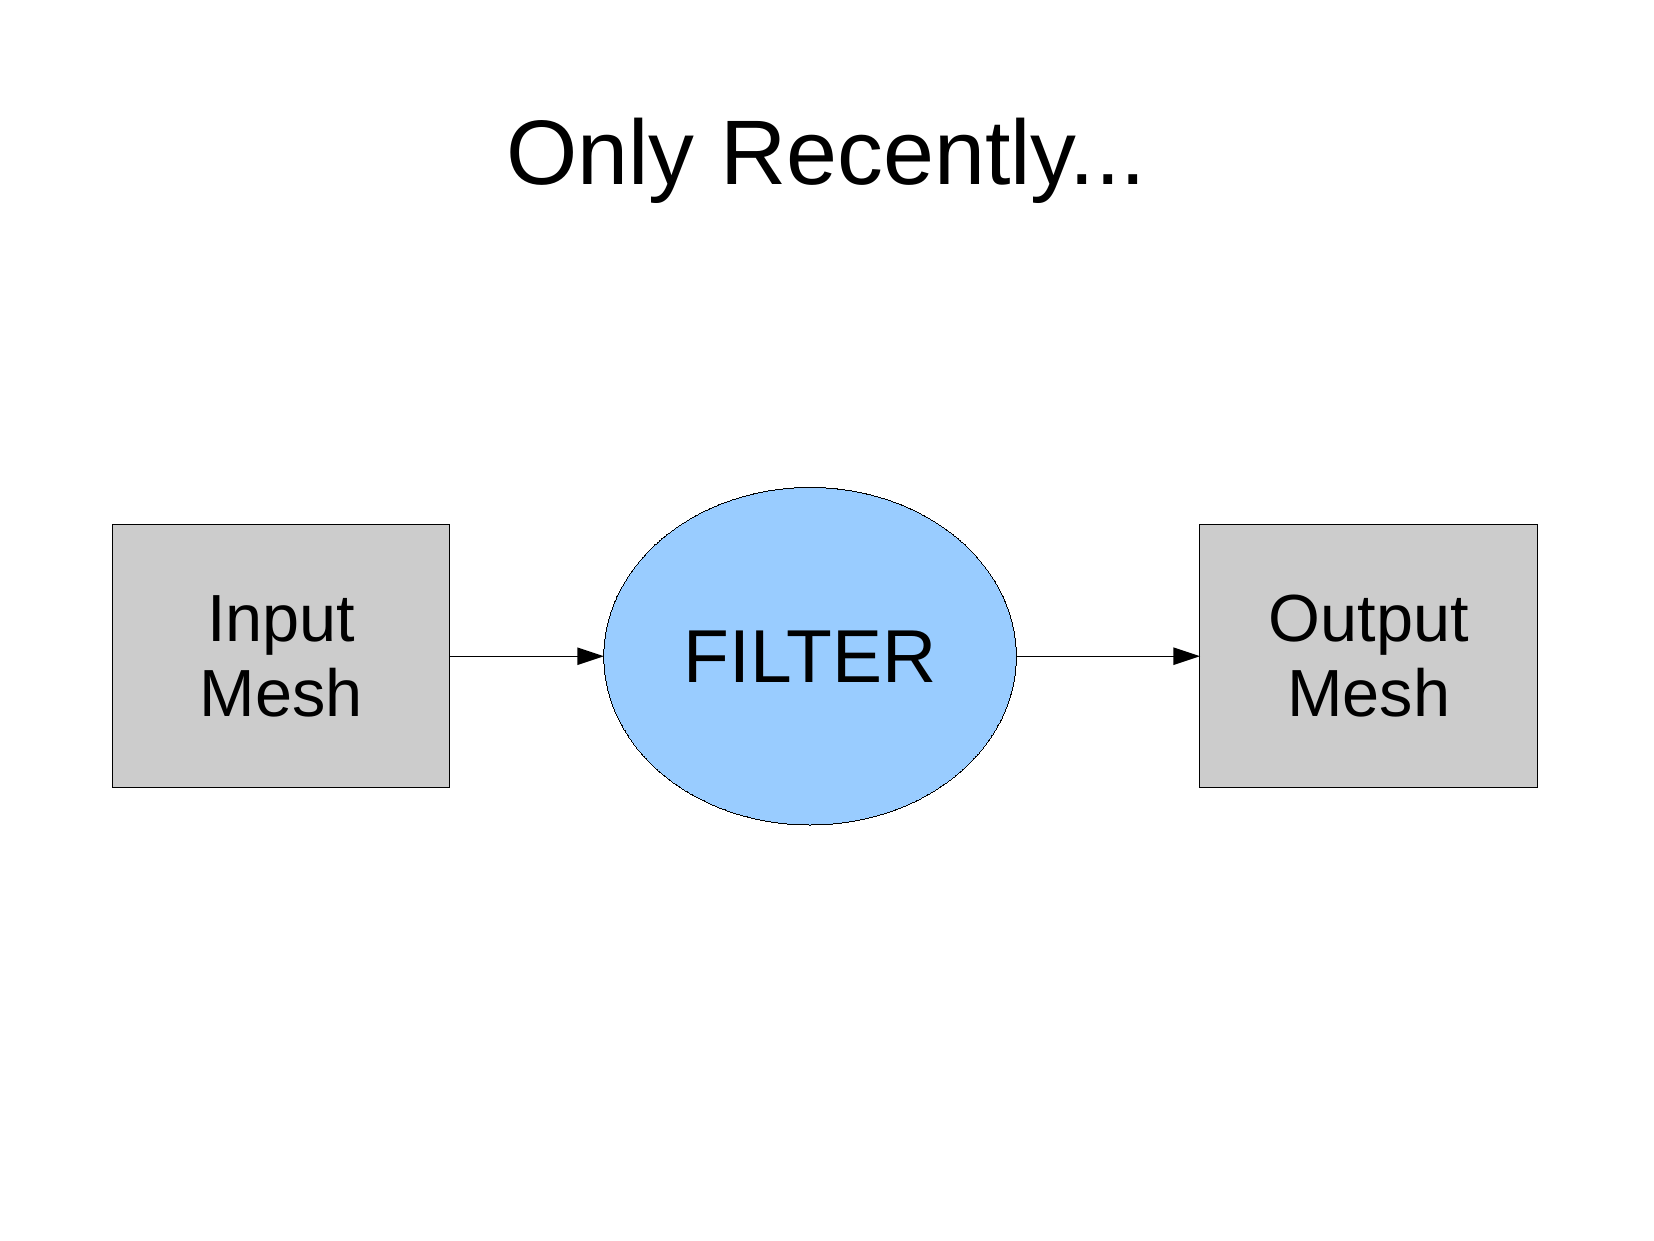

# Only Recently...
FILTER
Input
Mesh
Output
Mesh